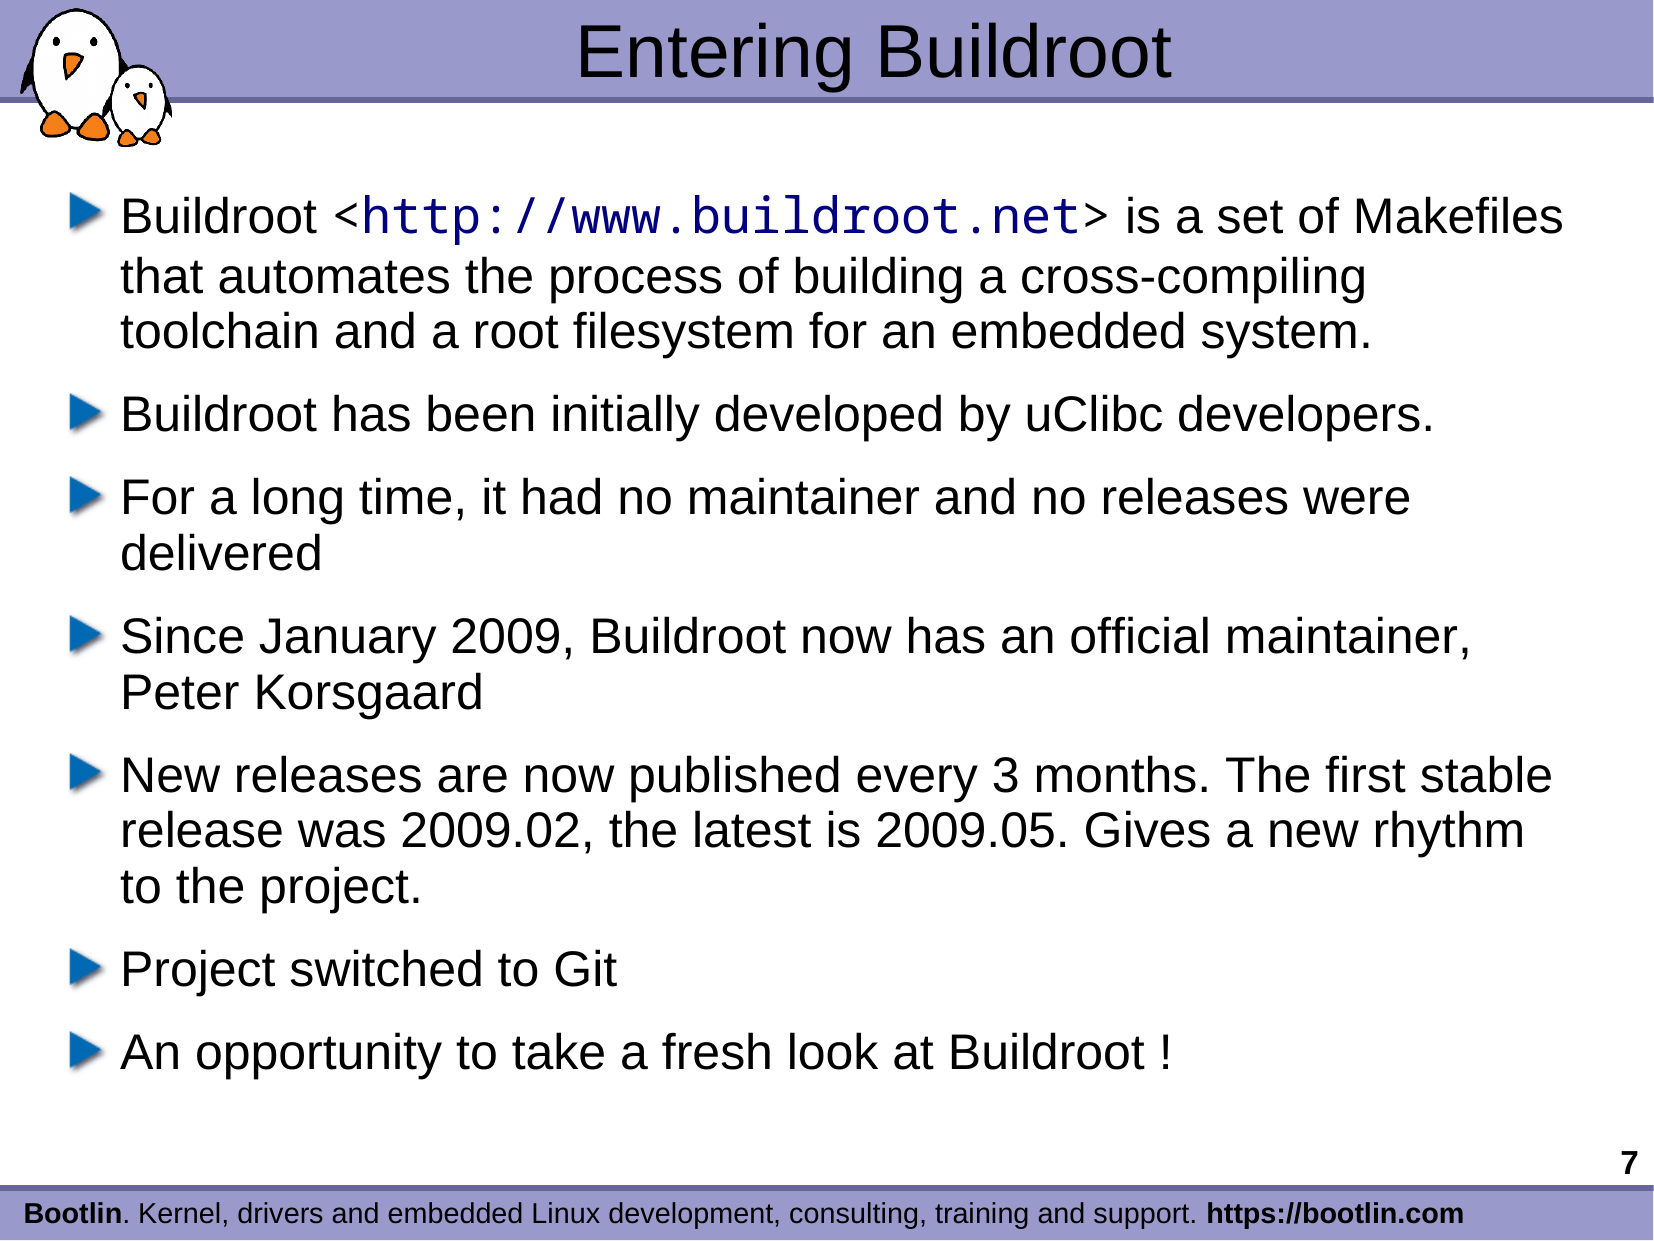

# Entering Buildroot
Buildroot <http://www.buildroot.net> is a set of Makefiles that automates the process of building a cross-compiling toolchain and a root filesystem for an embedded system.
Buildroot has been initially developed by uClibc developers.
For a long time, it had no maintainer and no releases were delivered
Since January 2009, Buildroot now has an official maintainer, Peter Korsgaard
New releases are now published every 3 months. The first stable release was 2009.02, the latest is 2009.05. Gives a new rhythm to the project.
Project switched to Git
An opportunity to take a fresh look at Buildroot !